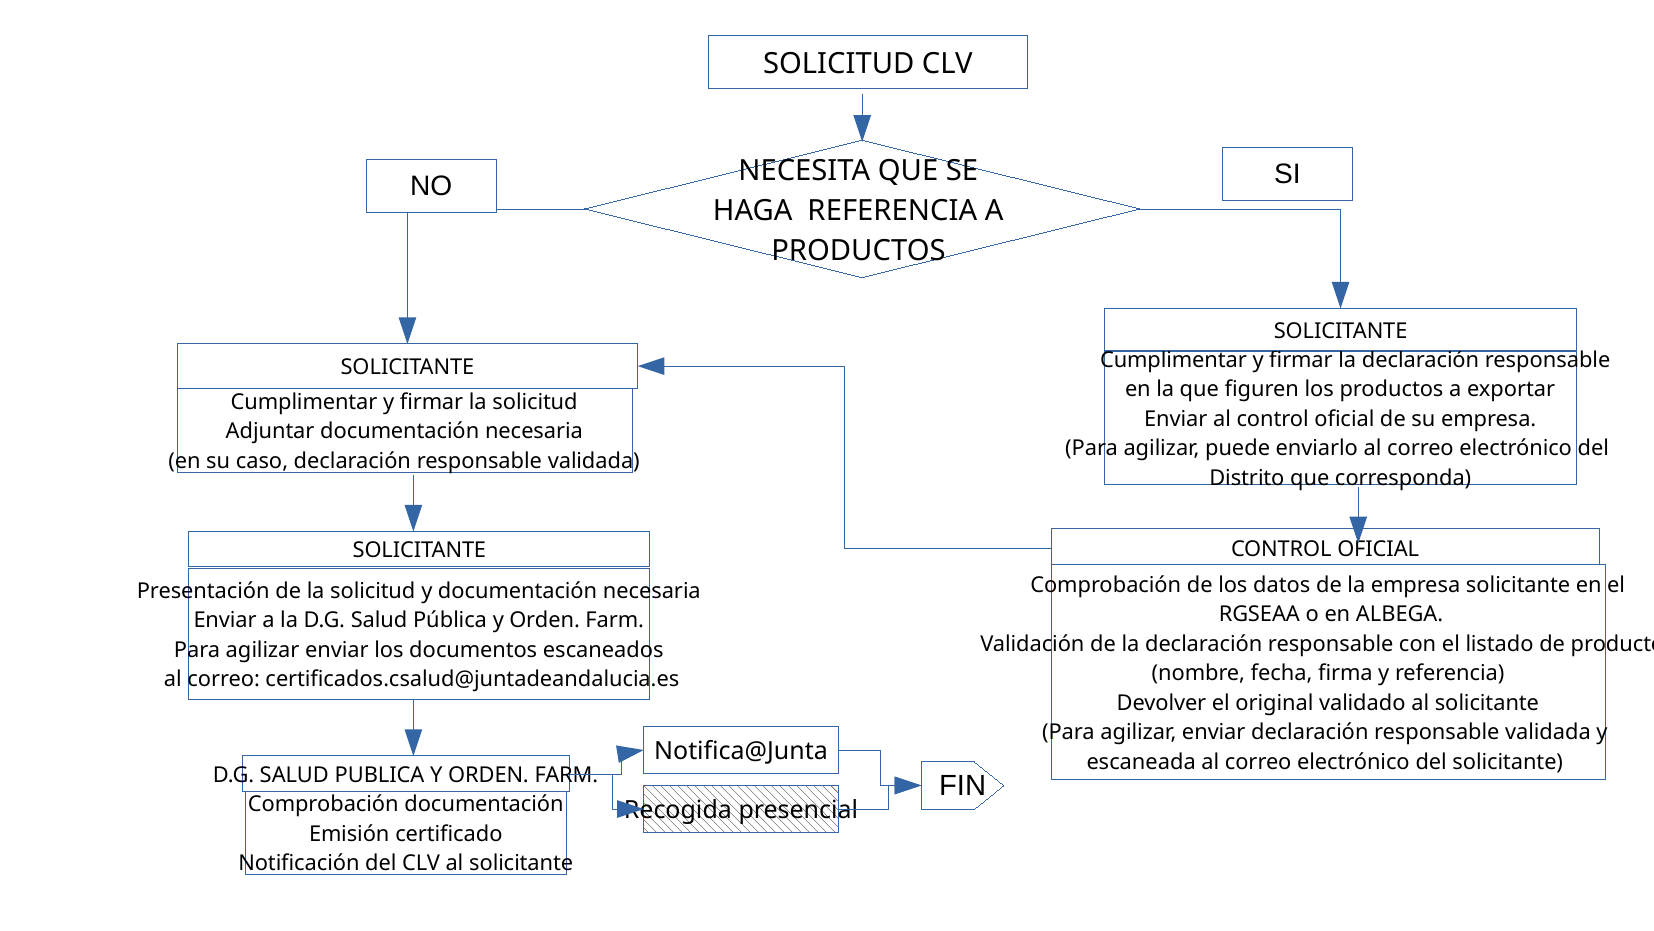

SOLICITUD CLV
NECESITA QUE SE
HAGA REFERENCIA A
PRODUCTOS
SI
NO
SOLICITANTE
SOLICITANTE
Cumplimentar y firmar la declaración responsable
en la que figuren los productos a exportar
Enviar al control oficial de su empresa.
(Para agilizar, puede enviarlo al correo electrónico del
Distrito que corresponda)
Cumplimentar y firmar la solicitud
Adjuntar documentación necesaria
(en su caso, declaración responsable validada)
CONTROL OFICIAL
SOLICITANTE
Comprobación de los datos de la empresa solicitante en el
 RGSEAA o en ALBEGA.
Validación de la declaración responsable con el listado de productos
(nombre, fecha, firma y referencia)
Devolver el original validado al solicitante
(Para agilizar, enviar declaración responsable validada y
escaneada al correo electrónico del solicitante)
Presentación de la solicitud y documentación necesaria
Enviar a la D.G. Salud Pública y Orden. Farm.
Para agilizar enviar los documentos escaneados
 al correo: certificados.csalud@juntadeandalucia.es
Notifica@Junta
D.G. SALUD PUBLICA Y ORDEN. FARM.
FIN
Recogida presencial
Comprobación documentación
Emisión certificado
Notificación del CLV al solicitante